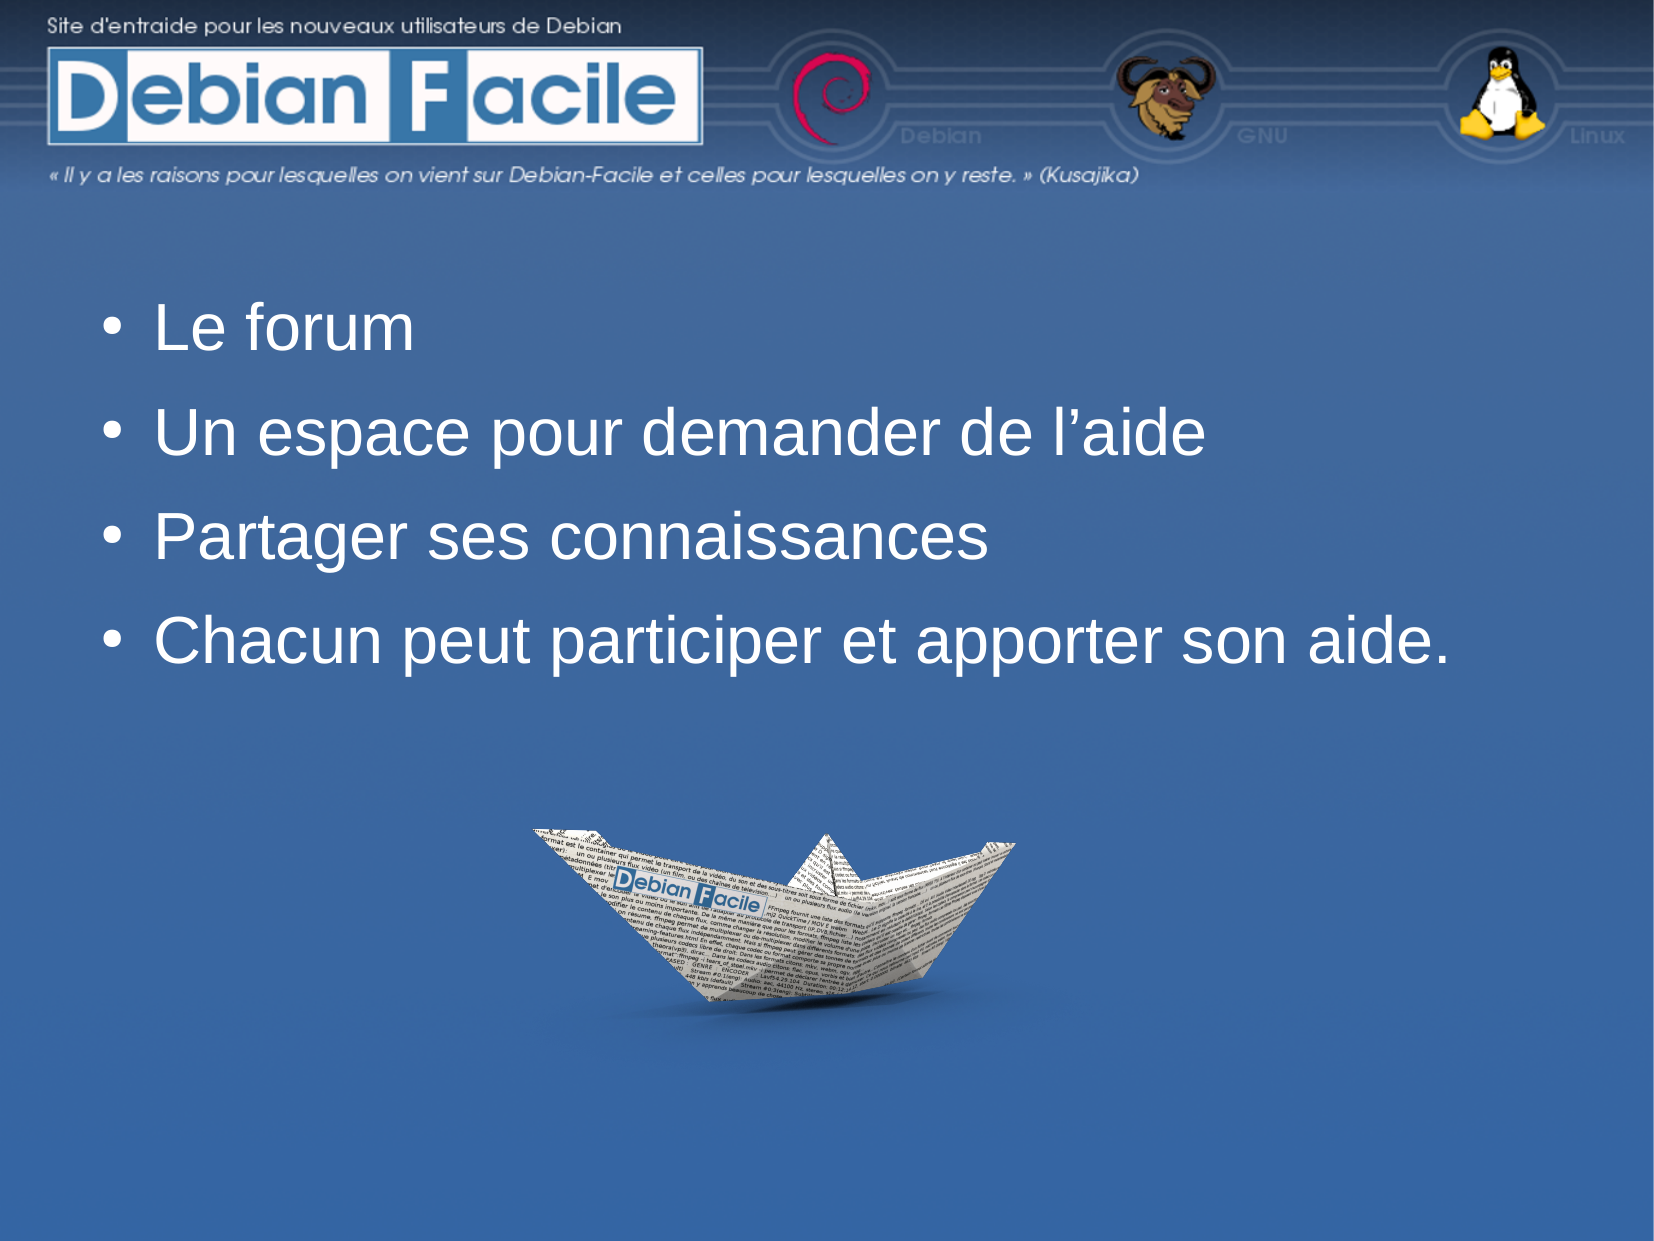

# Le forum
Un espace pour demander de l’aide
Partager ses connaissances
Chacun peut participer et apporter son aide.